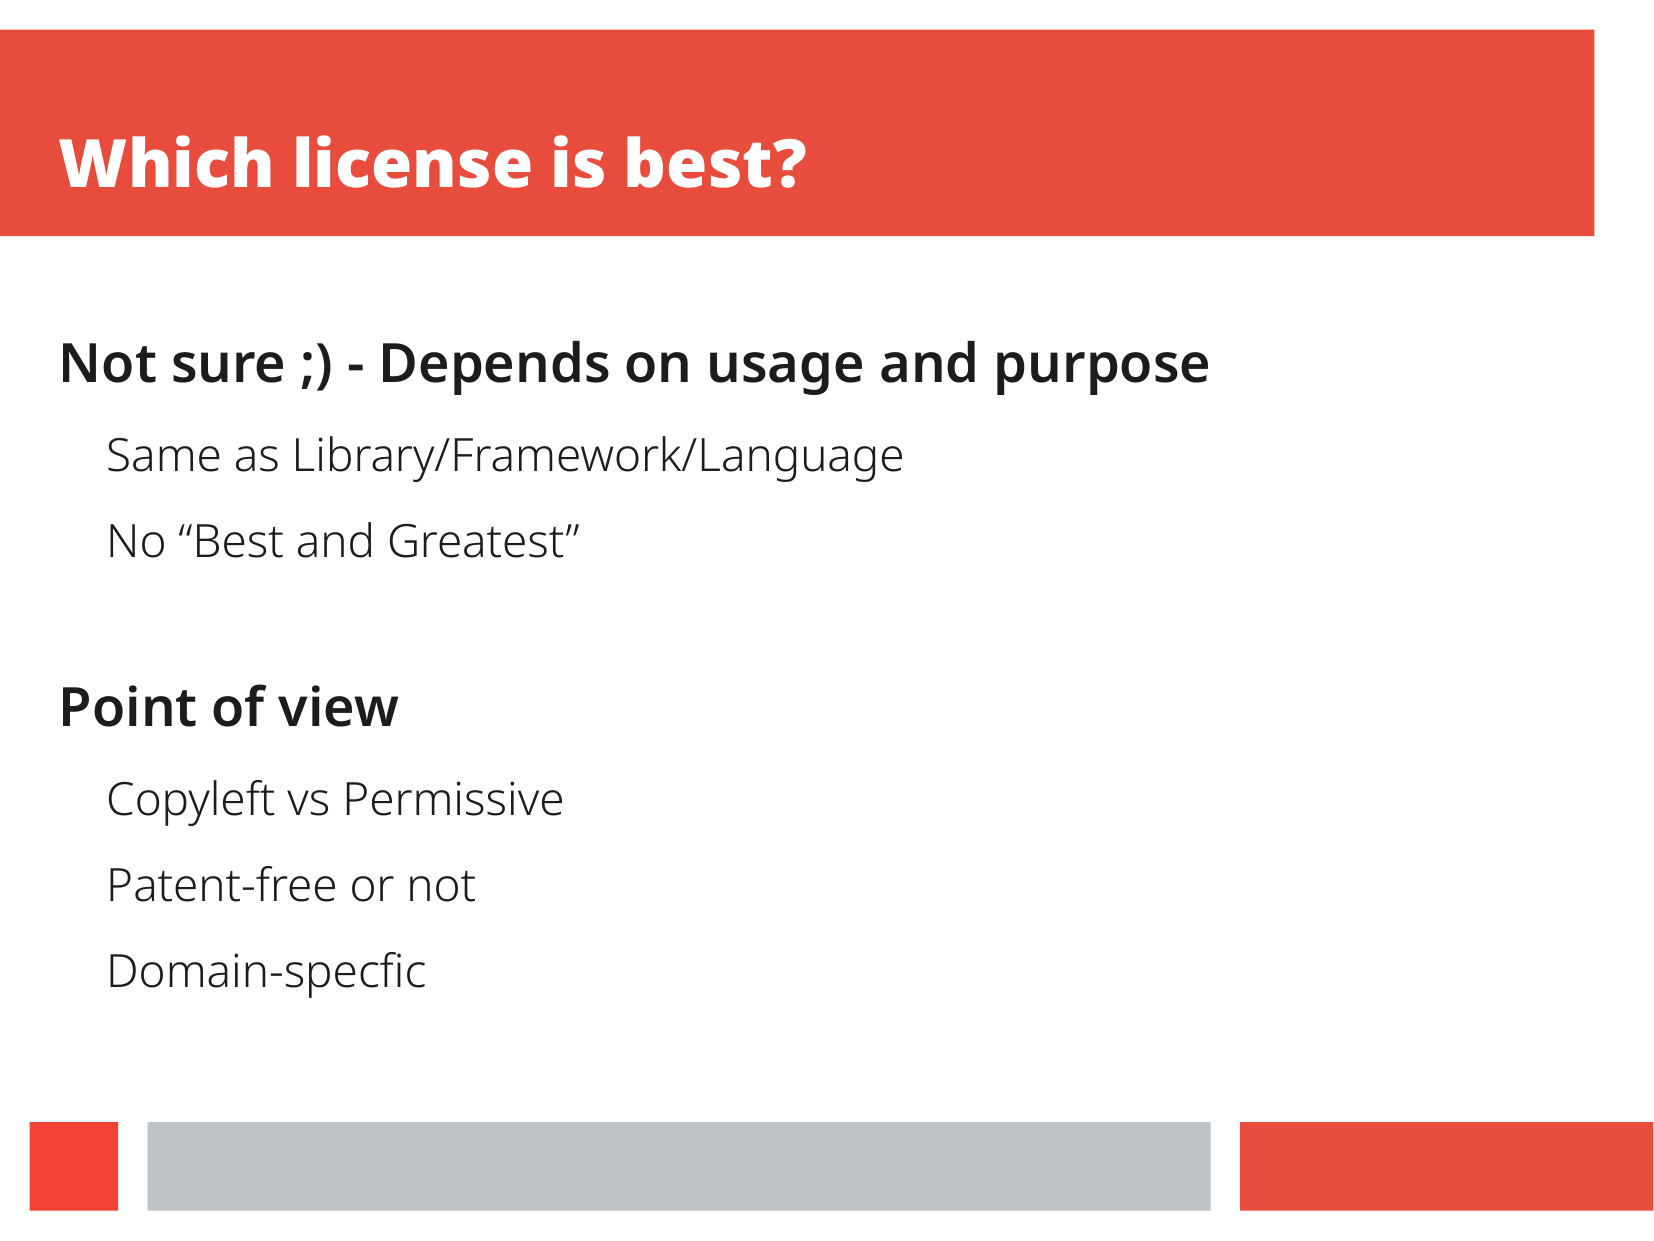

# Which license is best?
Not sure ;) - Depends on usage and purpose
Same as Library/Framework/Language
No “Best and Greatest”
Point of view
Copyleft vs Permissive
Patent-free or not
Domain-specfic